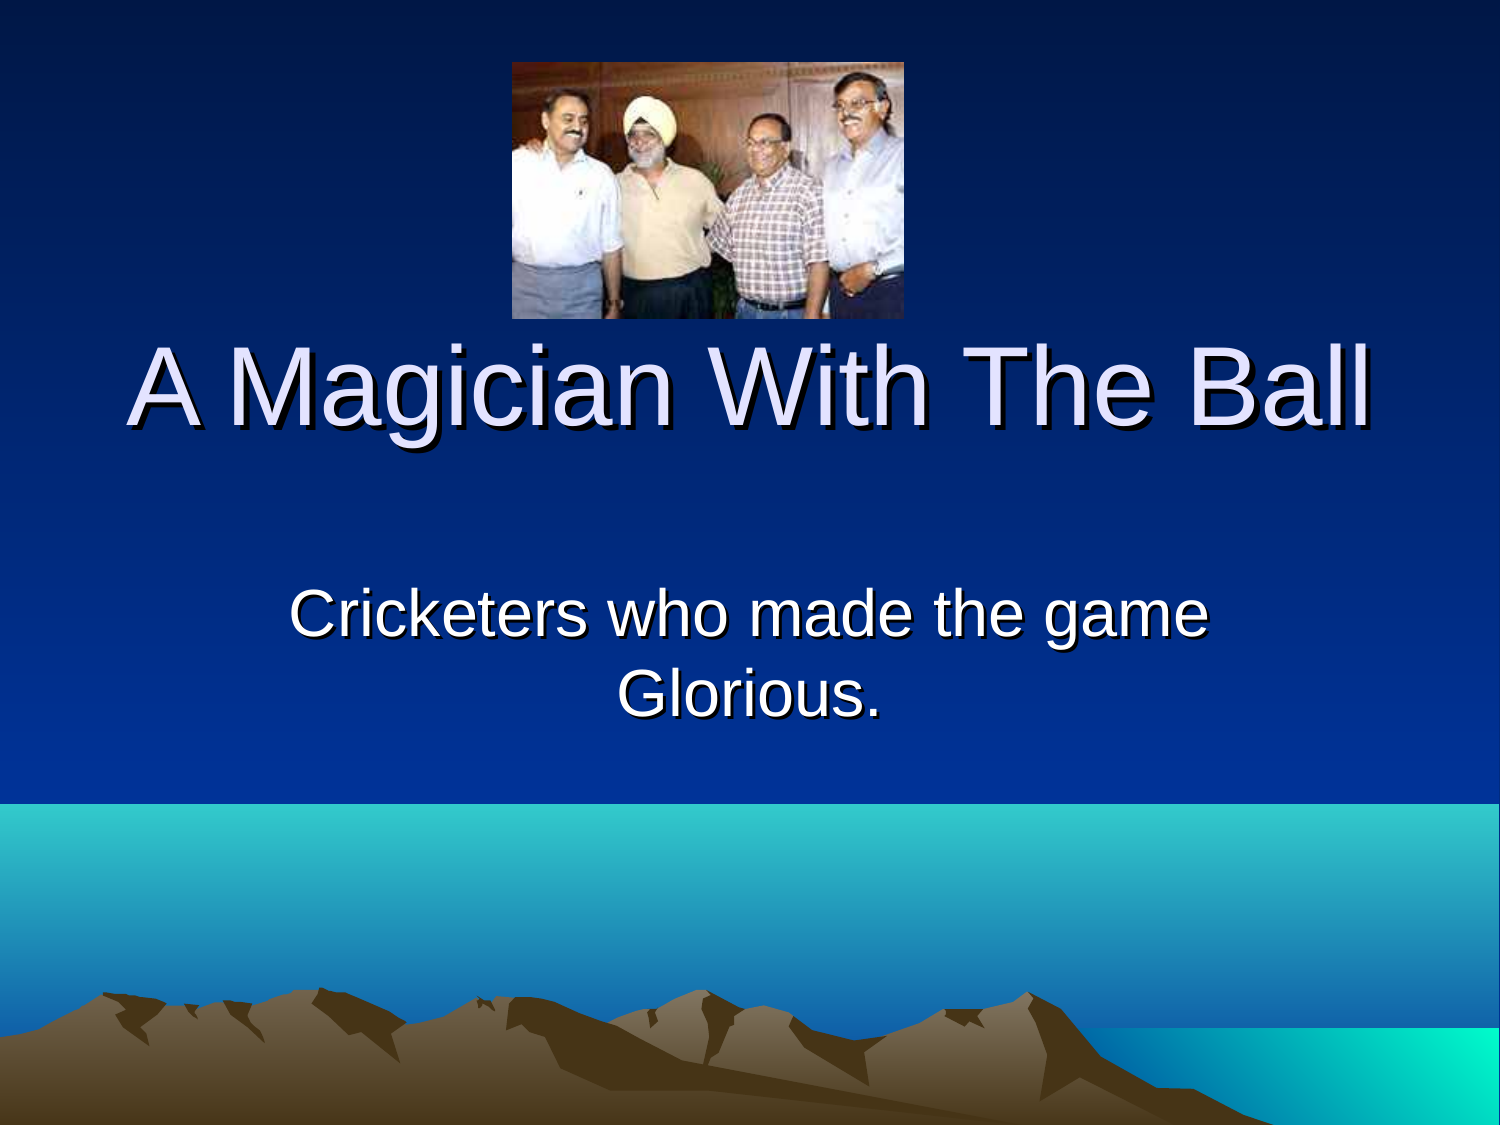

# A Magician With The Ball
Cricketers who made the game Glorious.